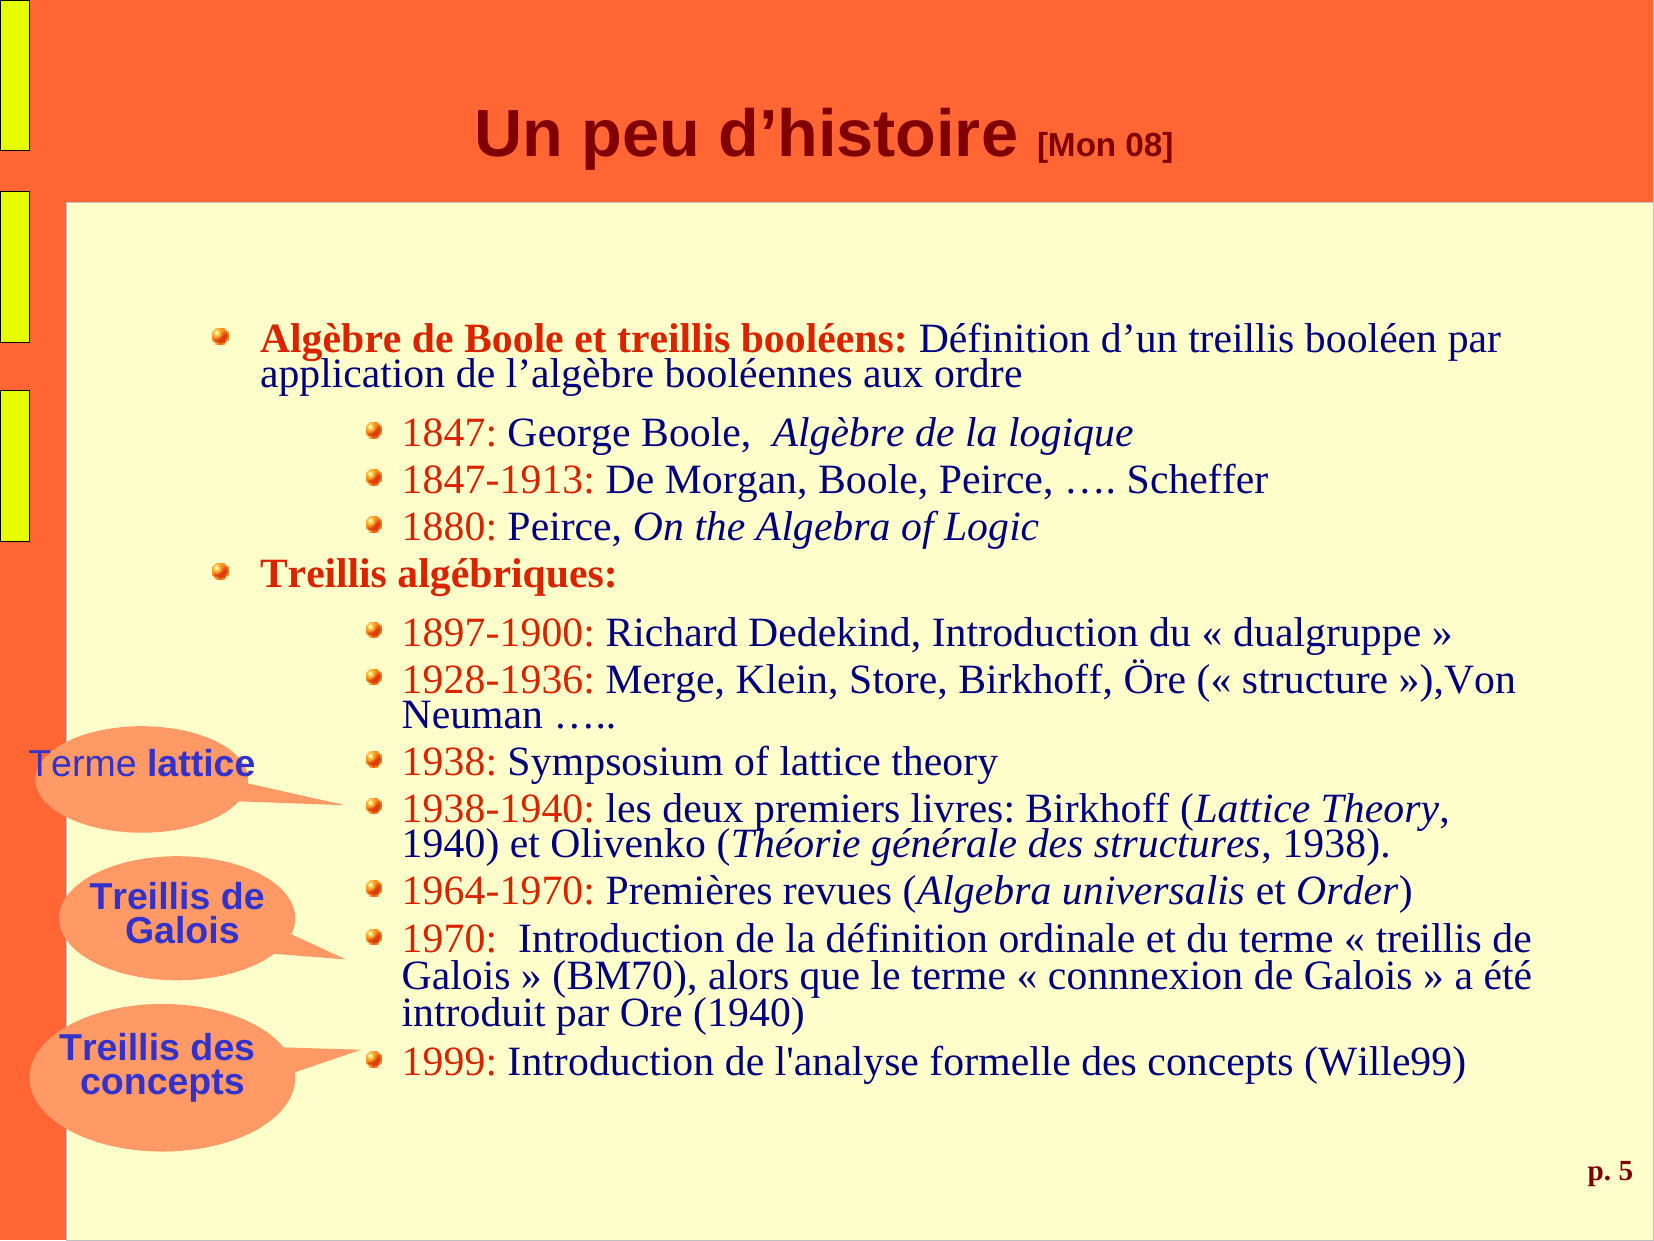

# Un peu d’histoire [Mon 08]
Algèbre de Boole et treillis booléens: Définition d’un treillis booléen par application de l’algèbre booléennes aux ordre
1847: George Boole, Algèbre de la logique
1847-1913: De Morgan, Boole, Peirce, …. Scheffer
1880: Peirce, On the Algebra of Logic
Treillis algébriques:
1897-1900: Richard Dedekind, Introduction du « dualgruppe »
1928-1936: Merge, Klein, Store, Birkhoff, Öre (« structure »),Von Neuman …..
1938: Sympsosium of lattice theory
1938-1940: les deux premiers livres: Birkhoff (Lattice Theory, 1940) et Olivenko (Théorie générale des structures, 1938).
1964-1970: Premières revues (Algebra universalis et Order)
1970: Introduction de la définition ordinale et du terme « treillis de Galois » (BM70), alors que le terme « connnexion de Galois » a été introduit par Ore (1940)
1999: Introduction de l'analyse formelle des concepts (Wille99)
Terme lattice
Treillis de
 Galois
Treillis des
concepts